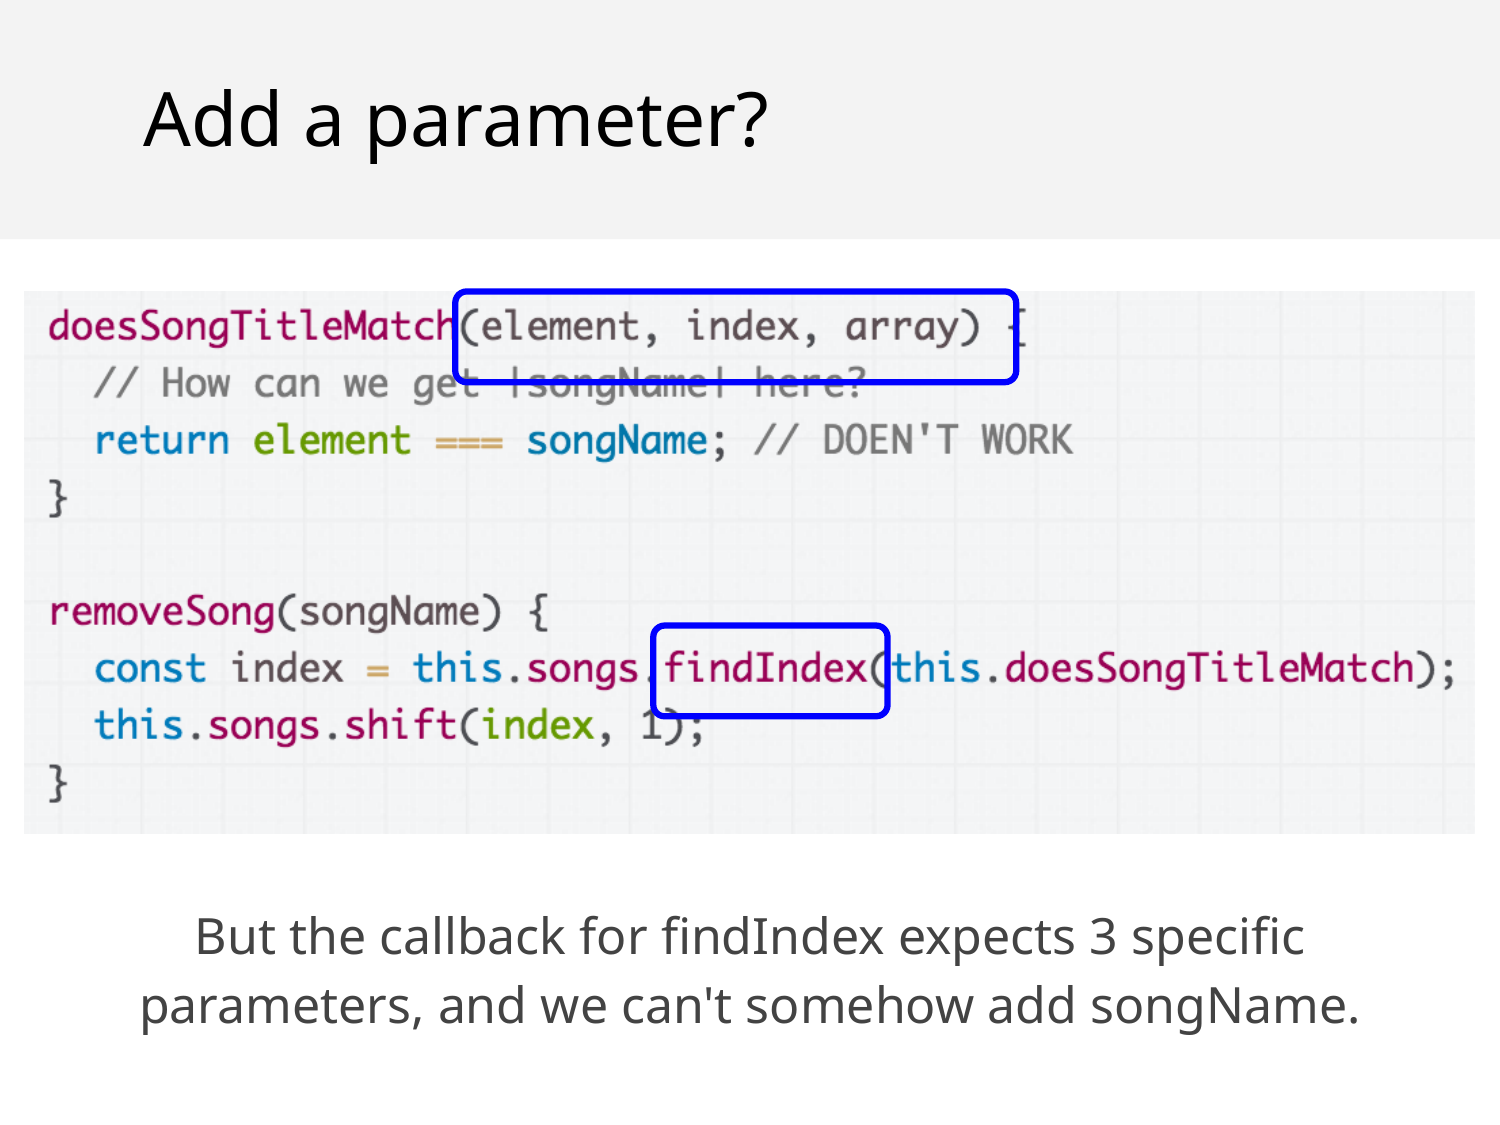

# Add a parameter?
But the callback for findIndex expects 3 specific parameters, and we can't somehow add songName.